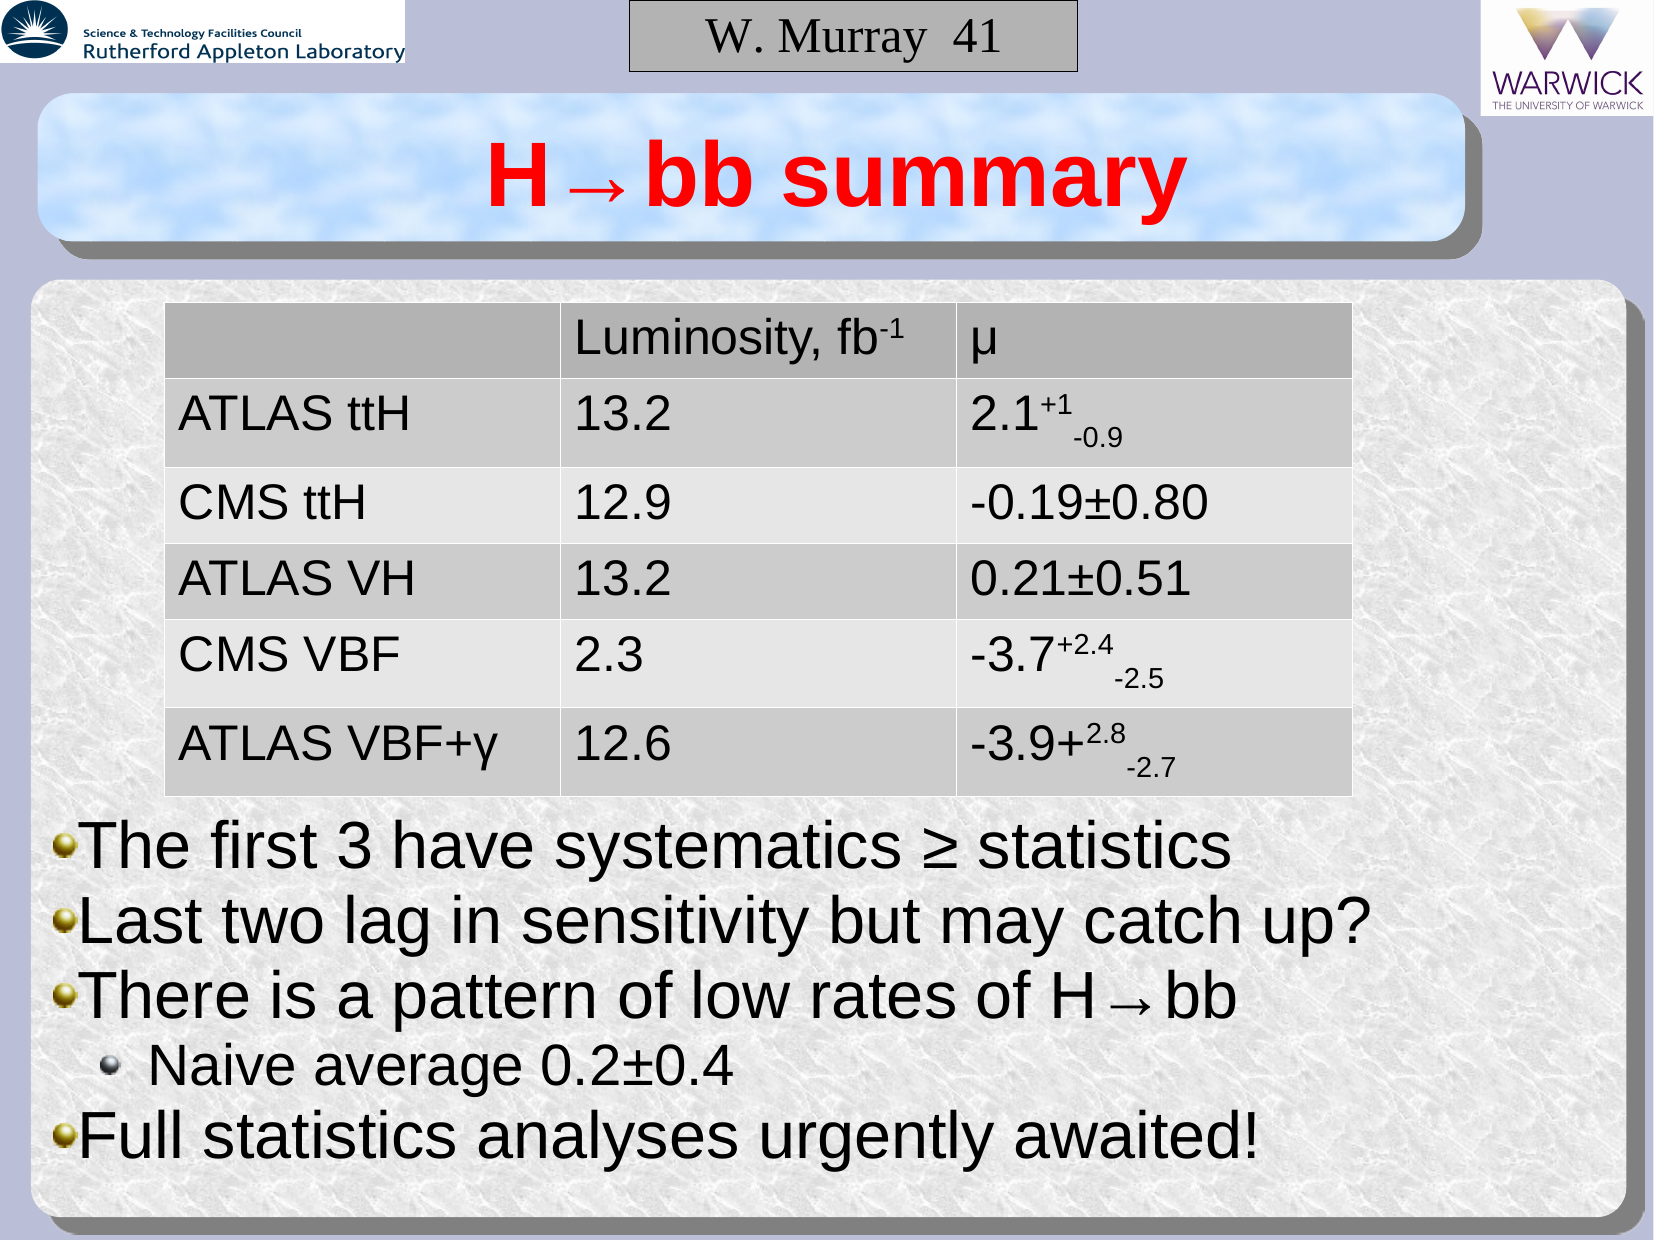

# H→bb summary
The first 3 have systematics ≥ statistics
Last two lag in sensitivity but may catch up?
There is a pattern of low rates of H→bb
Naive average 0.2±0.4
Full statistics analyses urgently awaited!
| | Luminosity, fb-1 | μ |
| --- | --- | --- |
| ATLAS ttH | 13.2 | 2.1+1-0.9 |
| CMS ttH | 12.9 | -0.19±0.80 |
| ATLAS VH | 13.2 | 0.21±0.51 |
| CMS VBF | 2.3 | -3.7+2.4-2.5 |
| ATLAS VBF+γ | 12.6 | -3.9+2.8-2.7 |